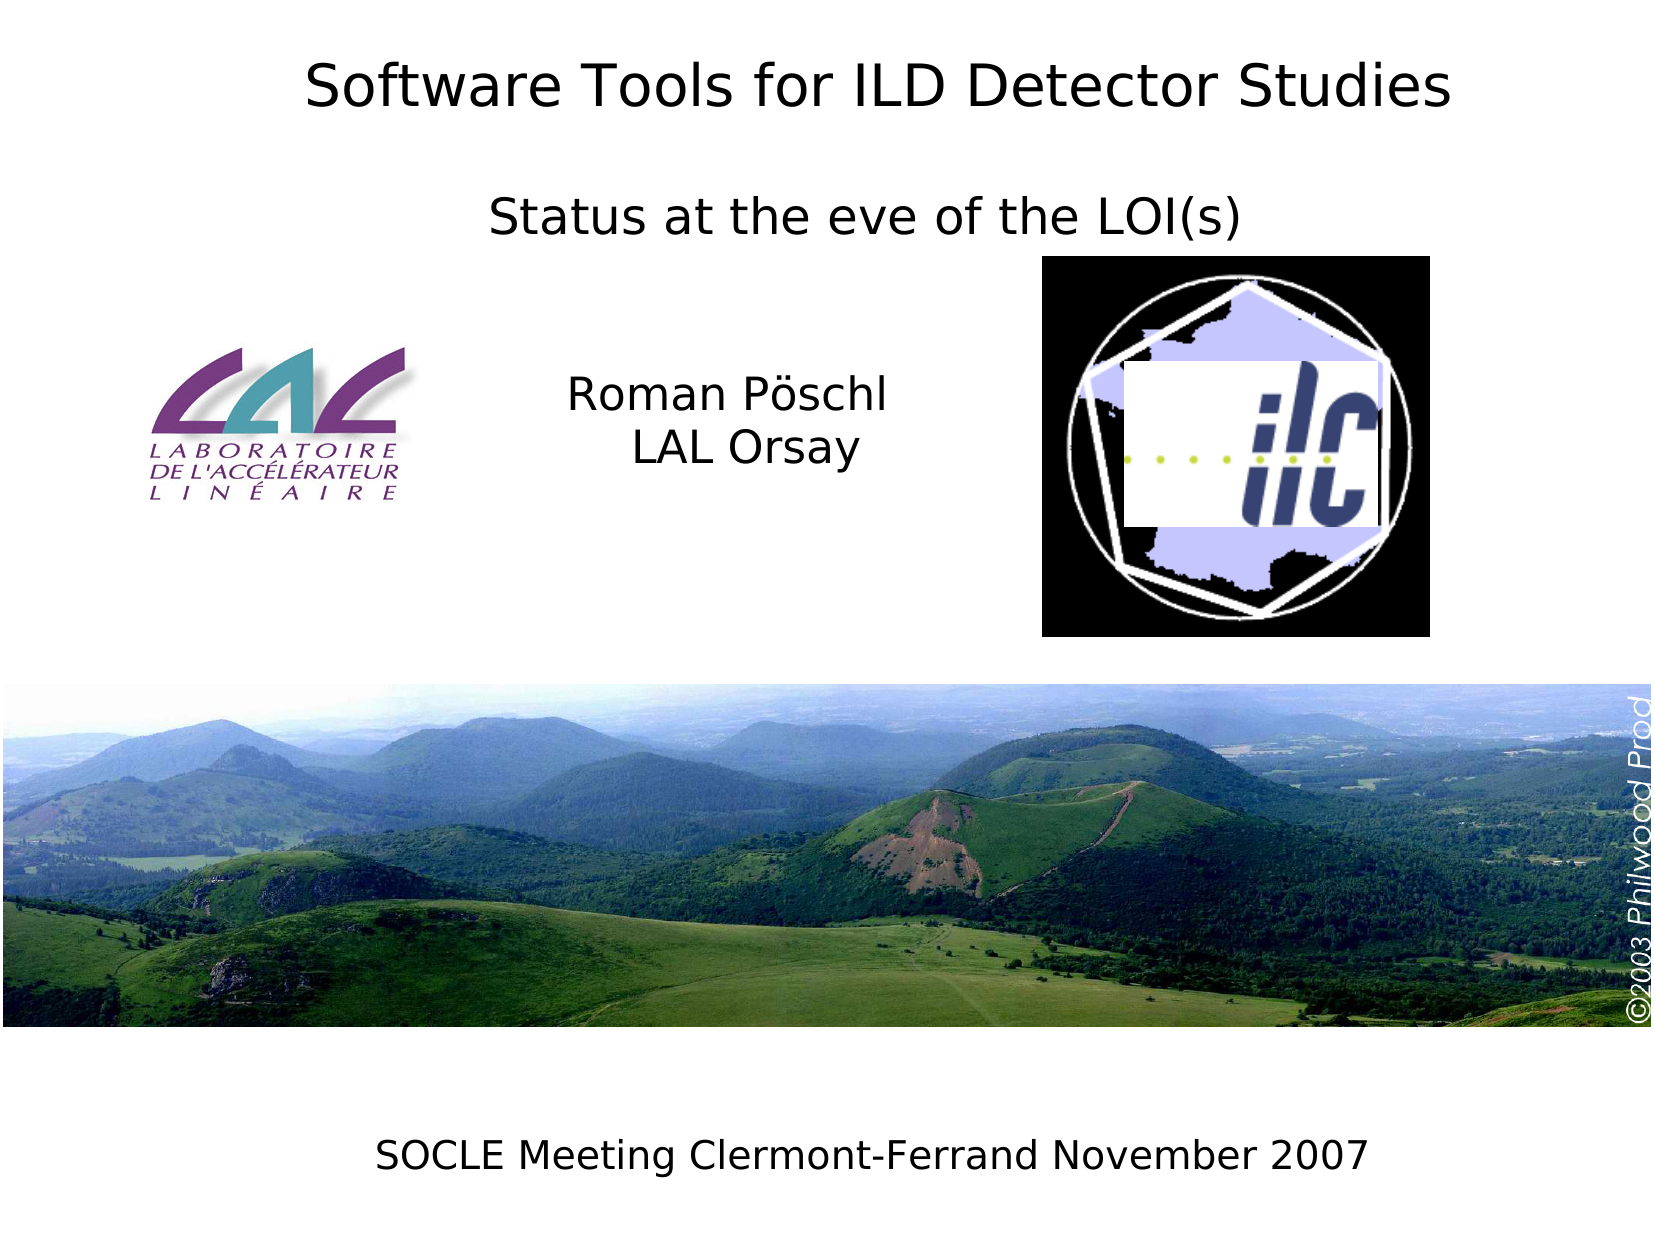

Software Tools for ILD Detector Studies
 Status at the eve of the LOI(s)
 Roman Pöschl
 LAL Orsay
SOCLE Meeting Clermont-Ferrand November 2007